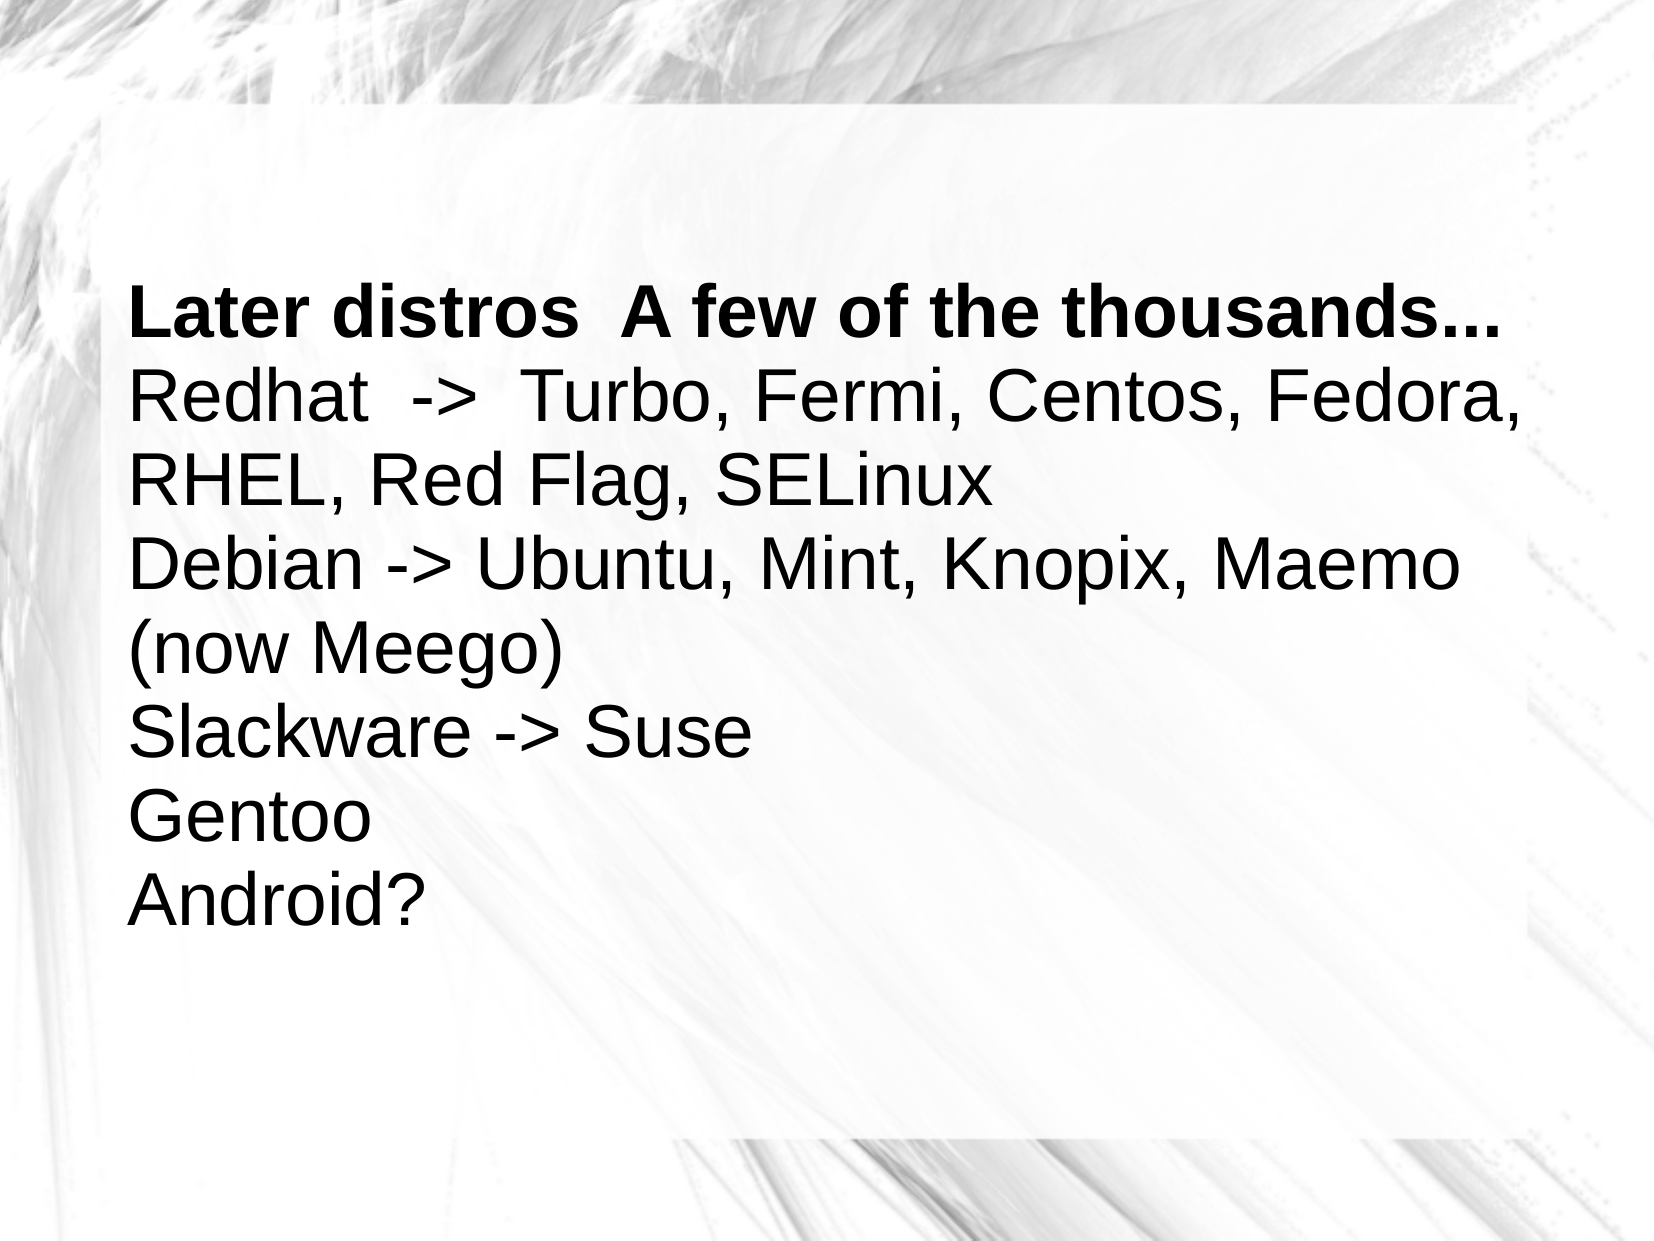

Later distros A few of the thousands...
Redhat -> Turbo, Fermi, Centos, Fedora,
RHEL, Red Flag, SELinux
Debian -> Ubuntu, Mint, Knopix, Maemo
(now Meego)
Slackware -> Suse
Gentoo
Android?